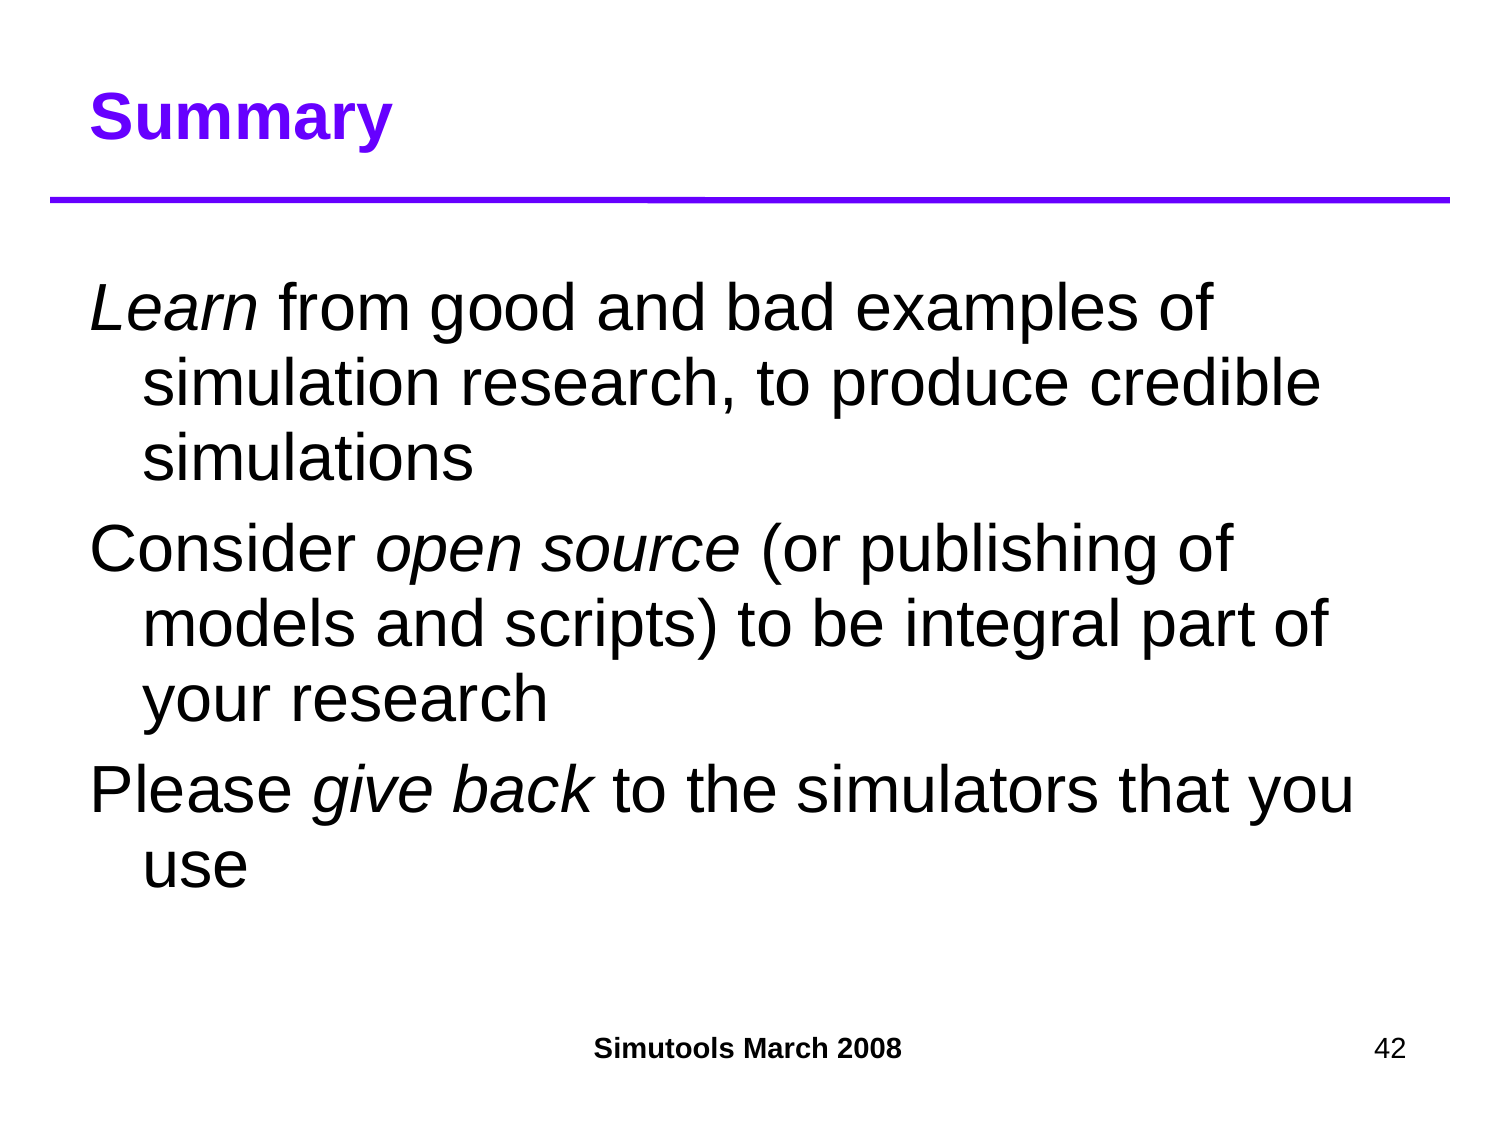

# Summary
Learn from good and bad examples of simulation research, to produce credible simulations
Consider open source (or publishing of models and scripts) to be integral part of your research
Please give back to the simulators that you use
42